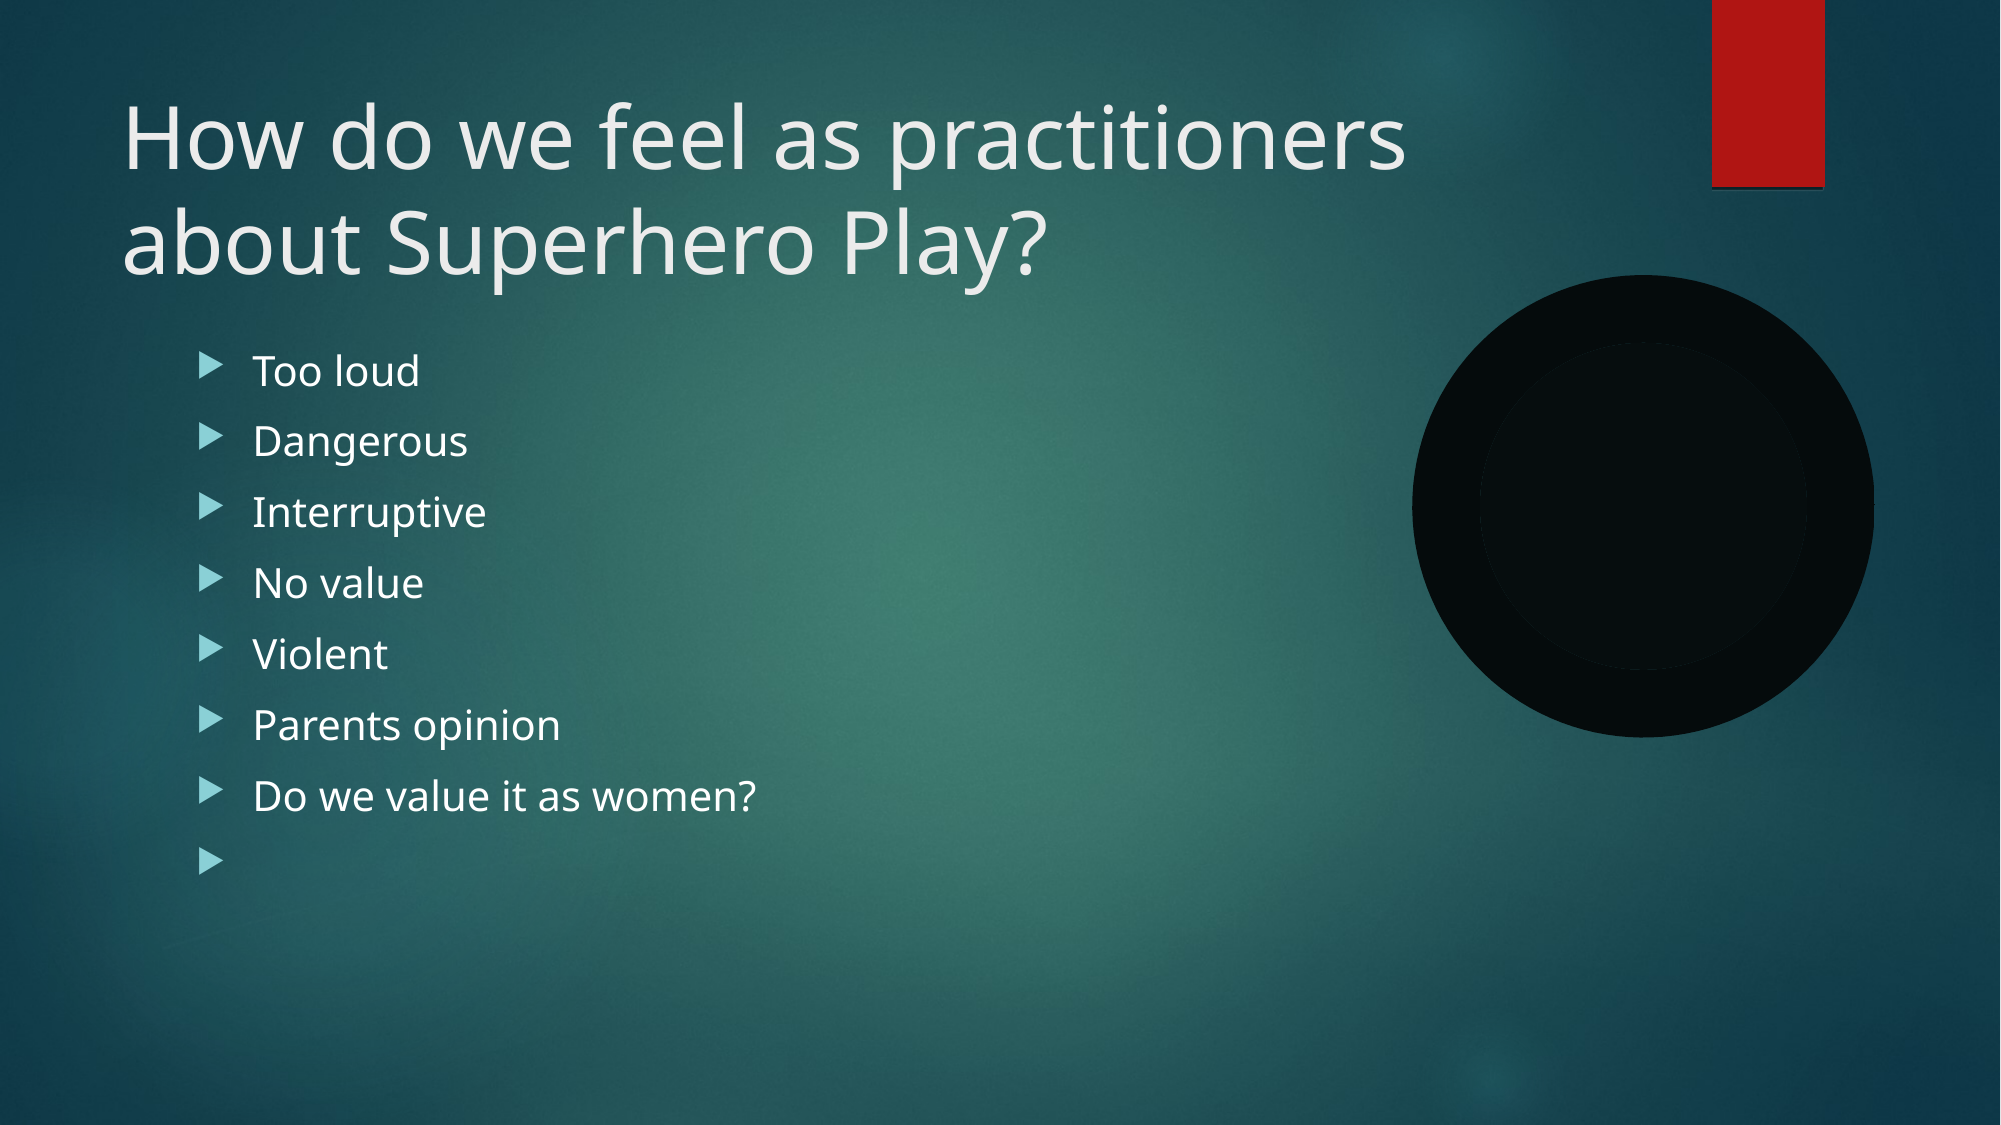

# How do we feel as practitioners about Superhero Play?
Too loud
Dangerous
Interruptive
No value
Violent
Parents opinion
Do we value it as women?